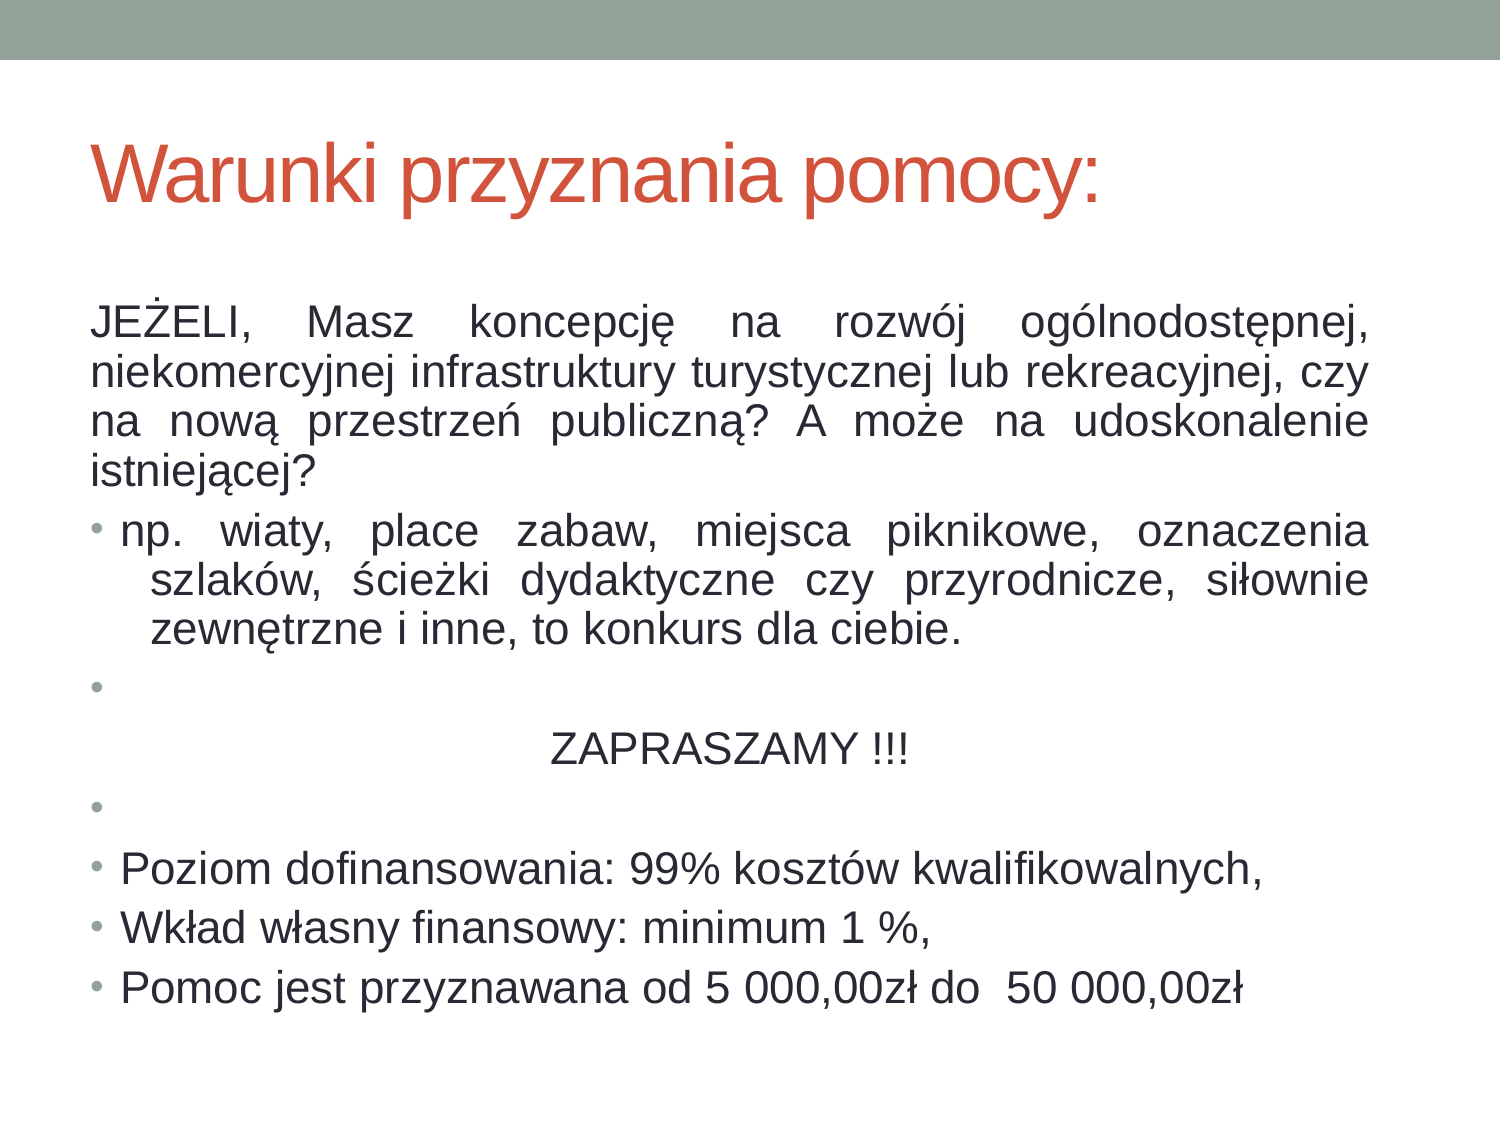

# Warunki przyznania pomocy:
JEŻELI, Masz koncepcję na rozwój ogólnodostępnej, niekomercyjnej infrastruktury turystycznej lub rekreacyjnej, czy na nową przestrzeń publiczną? A może na udoskonalenie istniejącej?
np. wiaty, place zabaw, miejsca piknikowe, oznaczenia szlaków, ścieżki dydaktyczne czy przyrodnicze, siłownie zewnętrzne i inne, to konkurs dla ciebie.
ZAPRASZAMY !!!
Poziom dofinansowania: 99% kosztów kwalifikowalnych,
Wkład własny finansowy: minimum 1 %,
Pomoc jest przyznawana od 5 000,00zł do 50 000,00zł